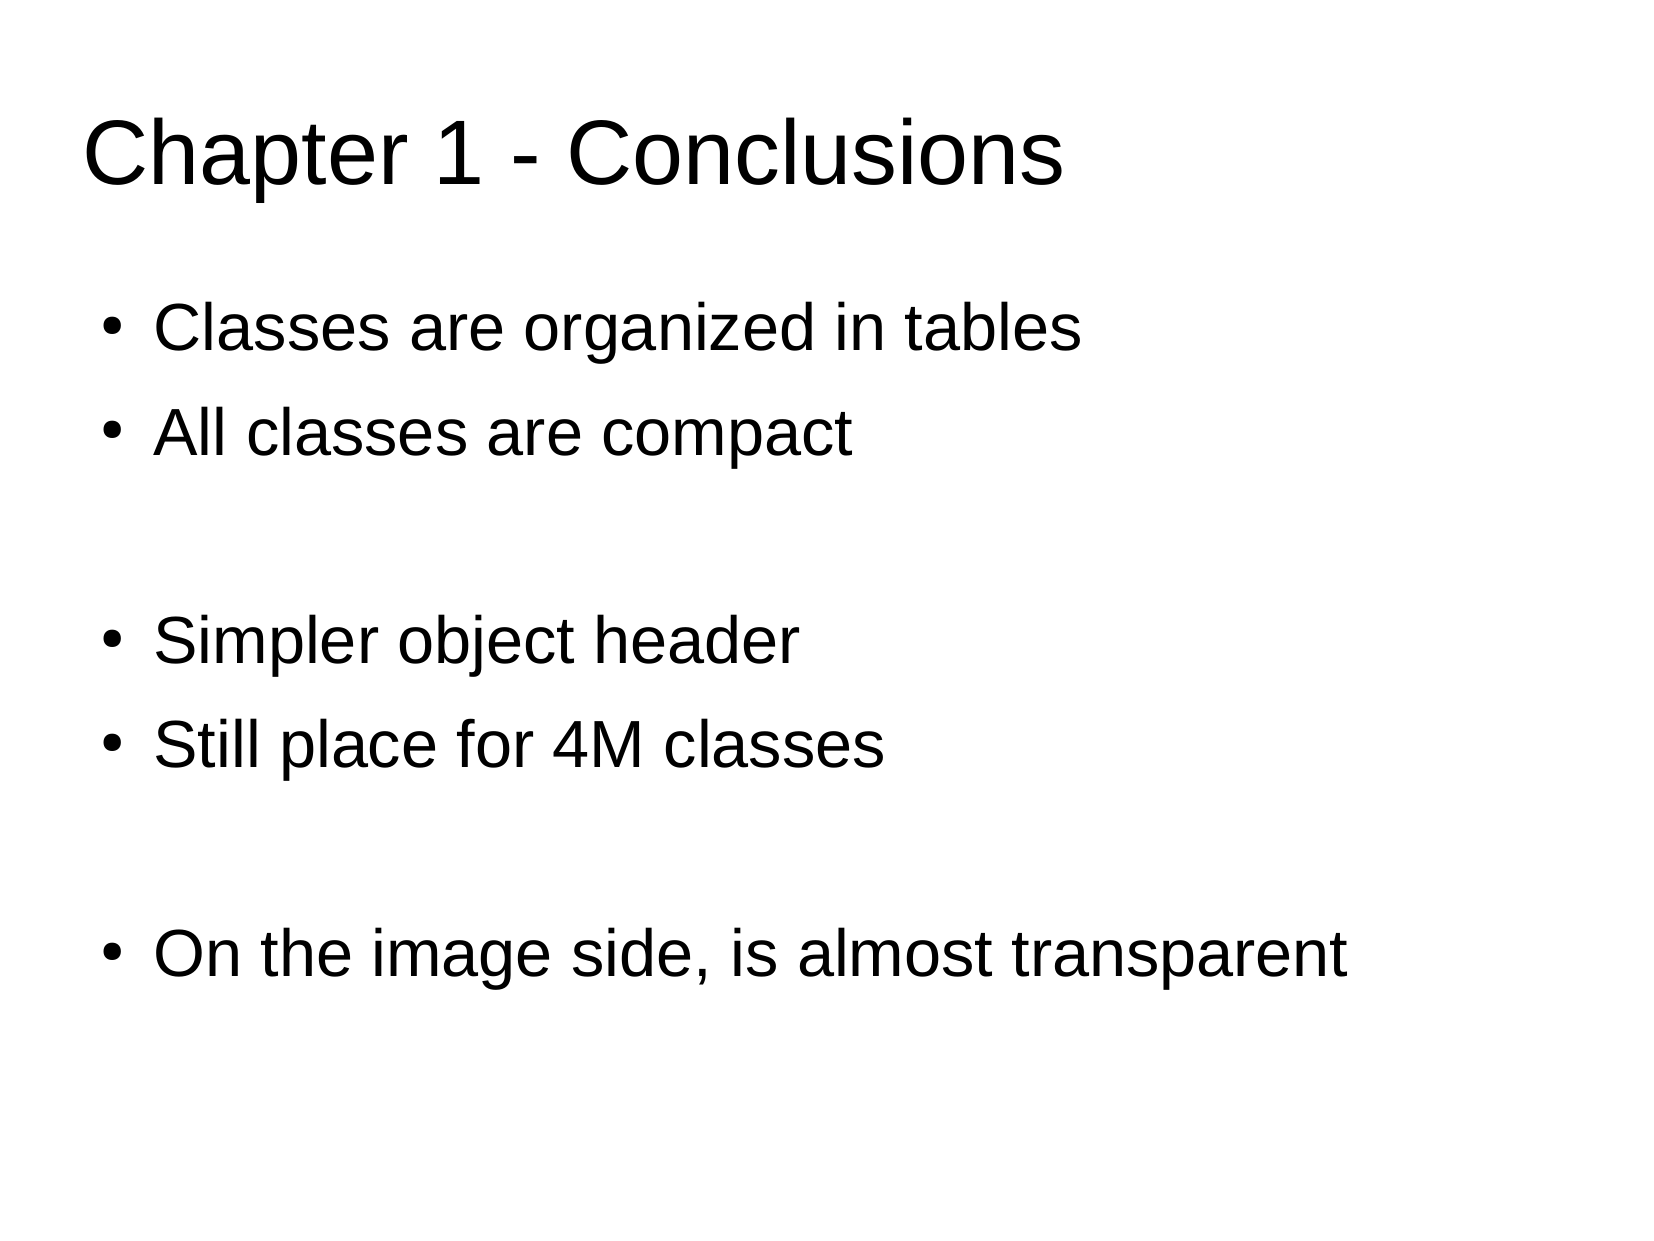

# Chapter 1 - Conclusions
Classes are organized in tables
All classes are compact
Simpler object header
Still place for 4M classes
On the image side, is almost transparent